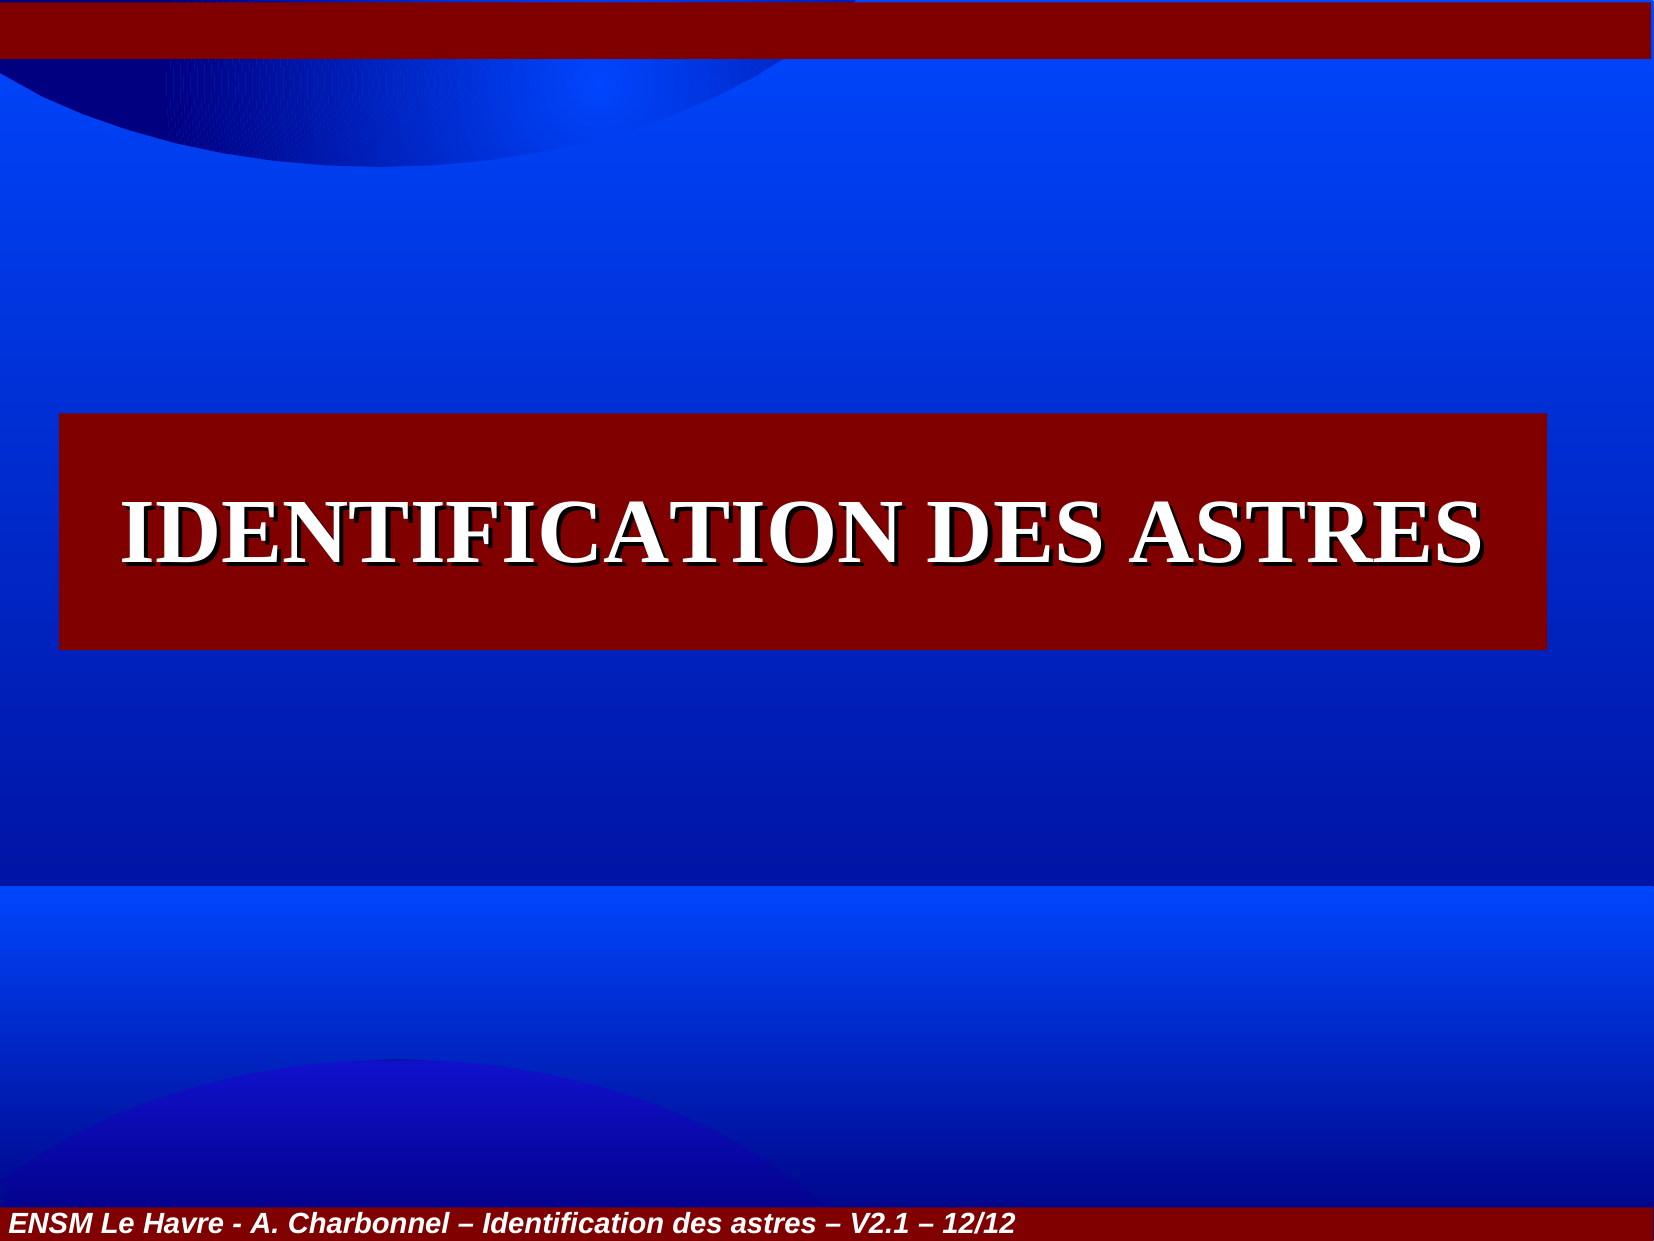

# IDENTIFICATION DES ASTRES
 ENSM Le Havre - A. Charbonnel – Identification des astres – V2.1 – 12/12